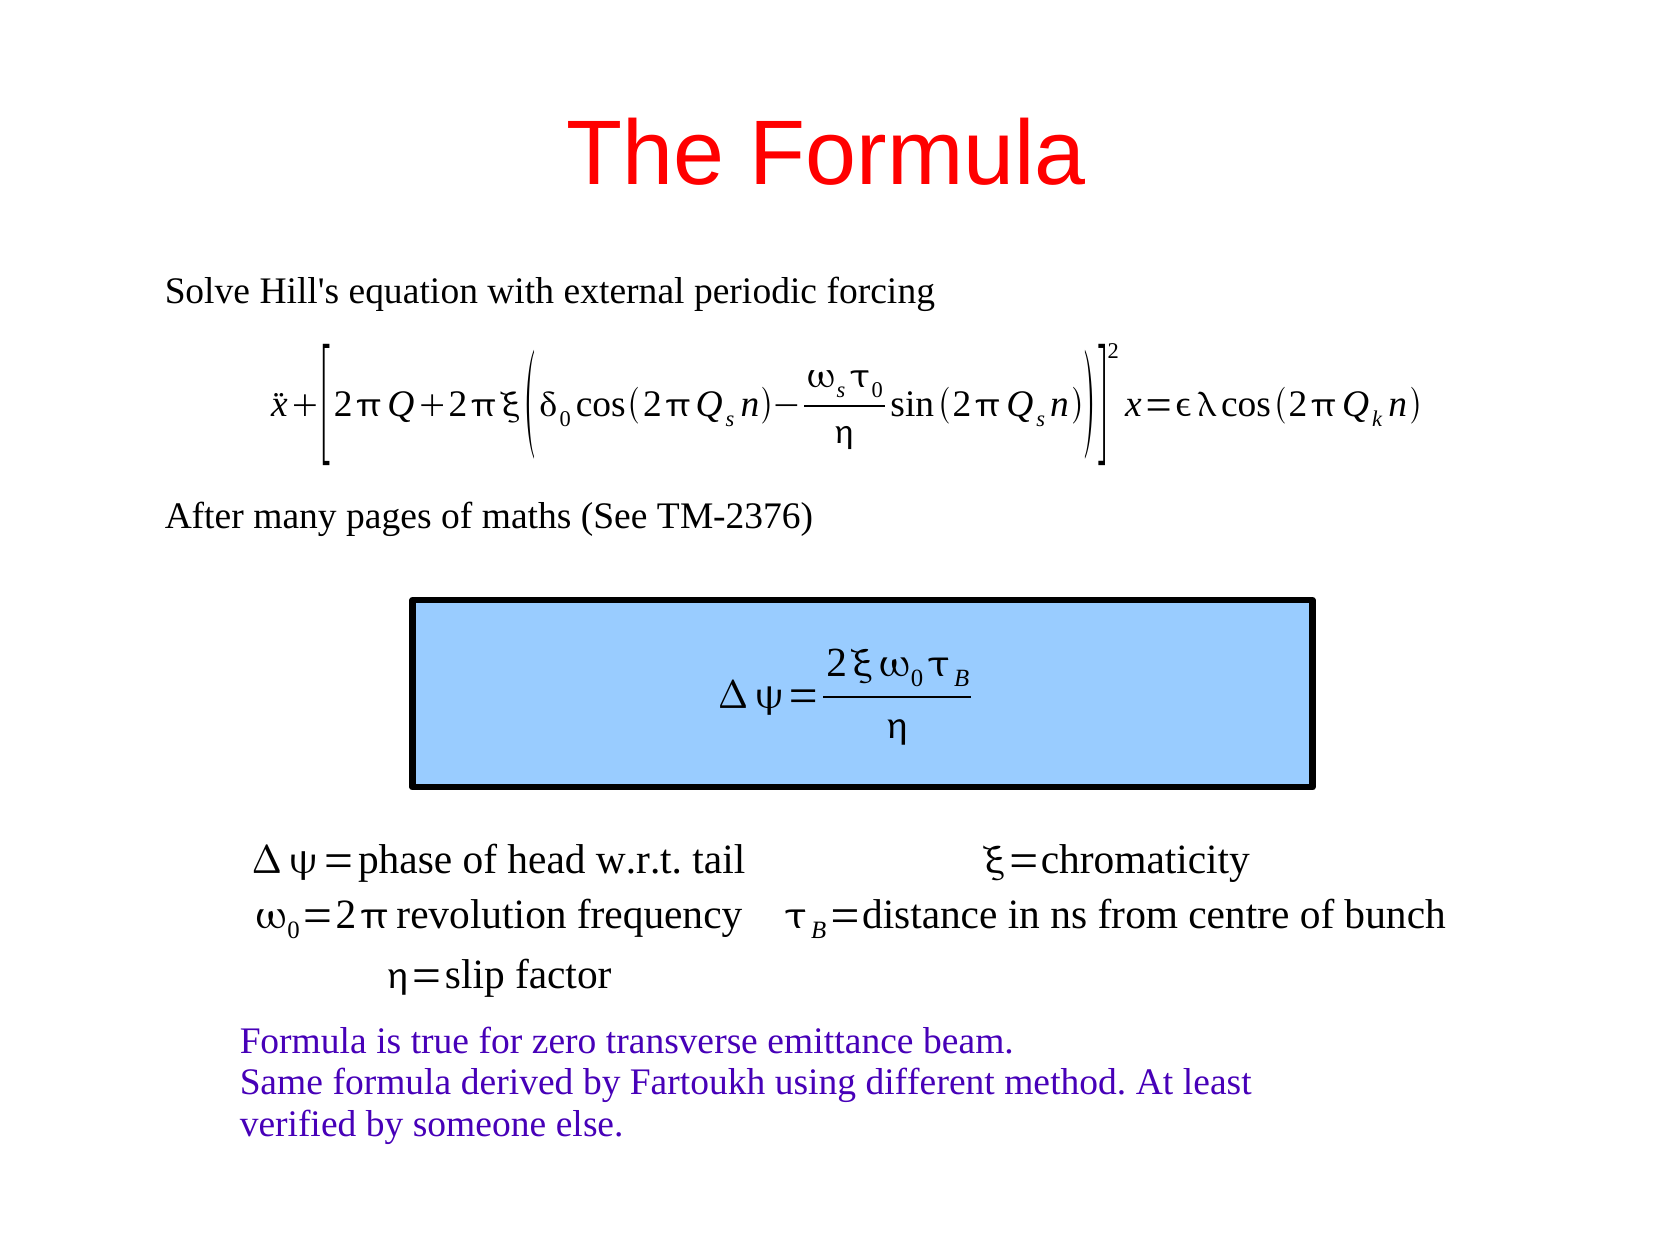

# The Formula
Solve Hill's equation with external periodic forcing
After many pages of maths (See TM-2376)
Formula is true for zero transverse emittance beam.
Same formula derived by Fartoukh using different method. At least verified by someone else.